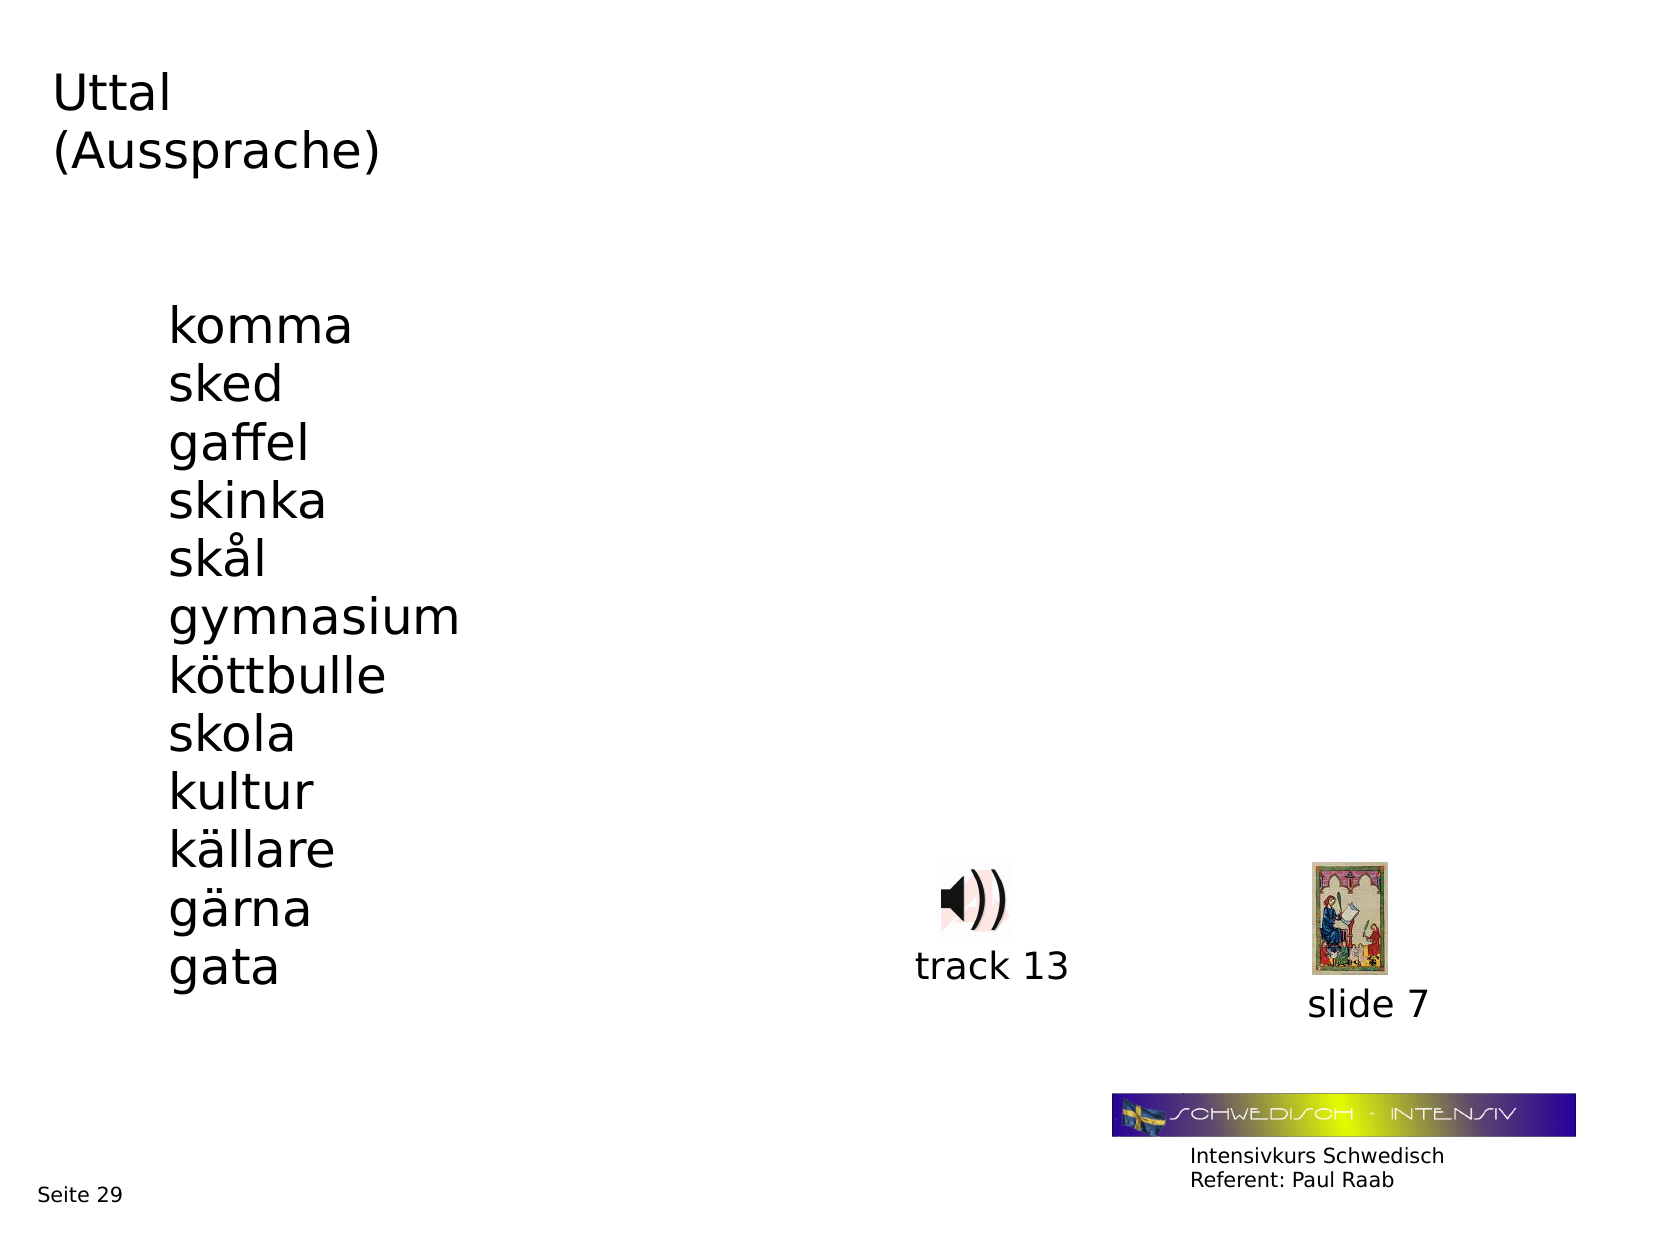

Uttal
(Aussprache)
komma
sked
gaffel
skinka
skål
gymnasium
köttbulle
skola
kultur
källare
gärna
gata
track 13
slide 7